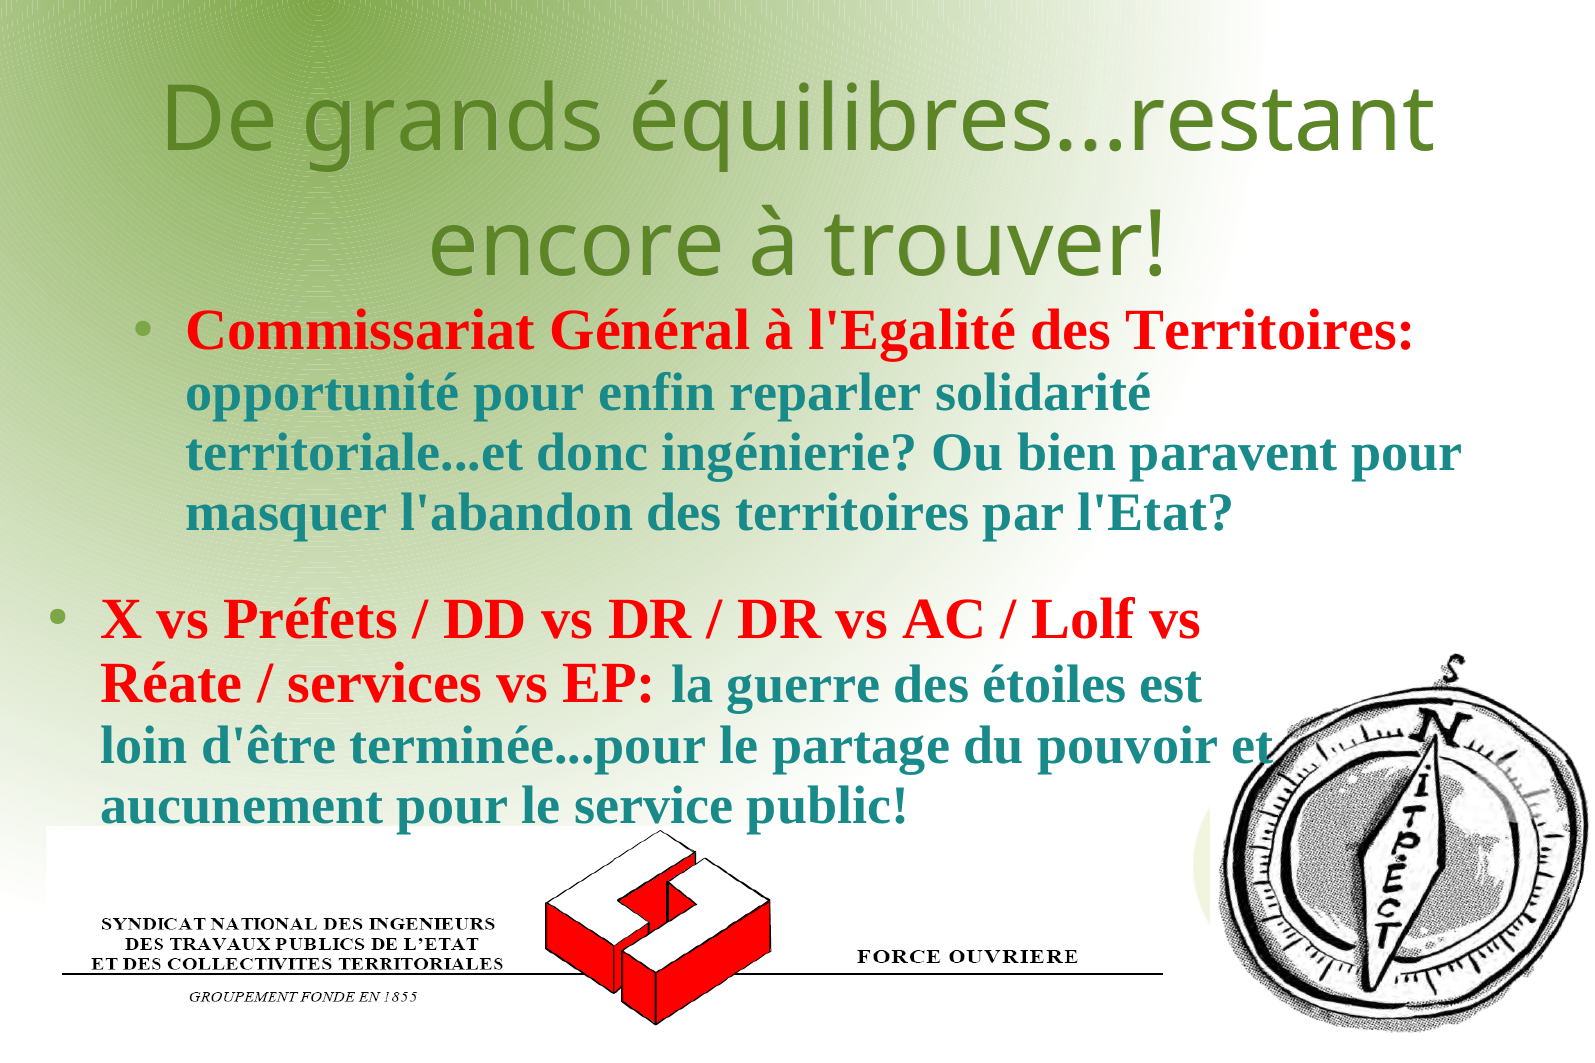

# De grands équilibres...restant encore à trouver!
Commissariat Général à l'Egalité des Territoires: opportunité pour enfin reparler solidarité territoriale...et donc ingénierie? Ou bien paravent pour masquer l'abandon des territoires par l'Etat?
X vs Préfets / DD vs DR / DR vs AC / Lolf vs Réate / services vs EP: la guerre des étoiles est loin d'être terminée...pour le partage du pouvoir et aucunement pour le service public!